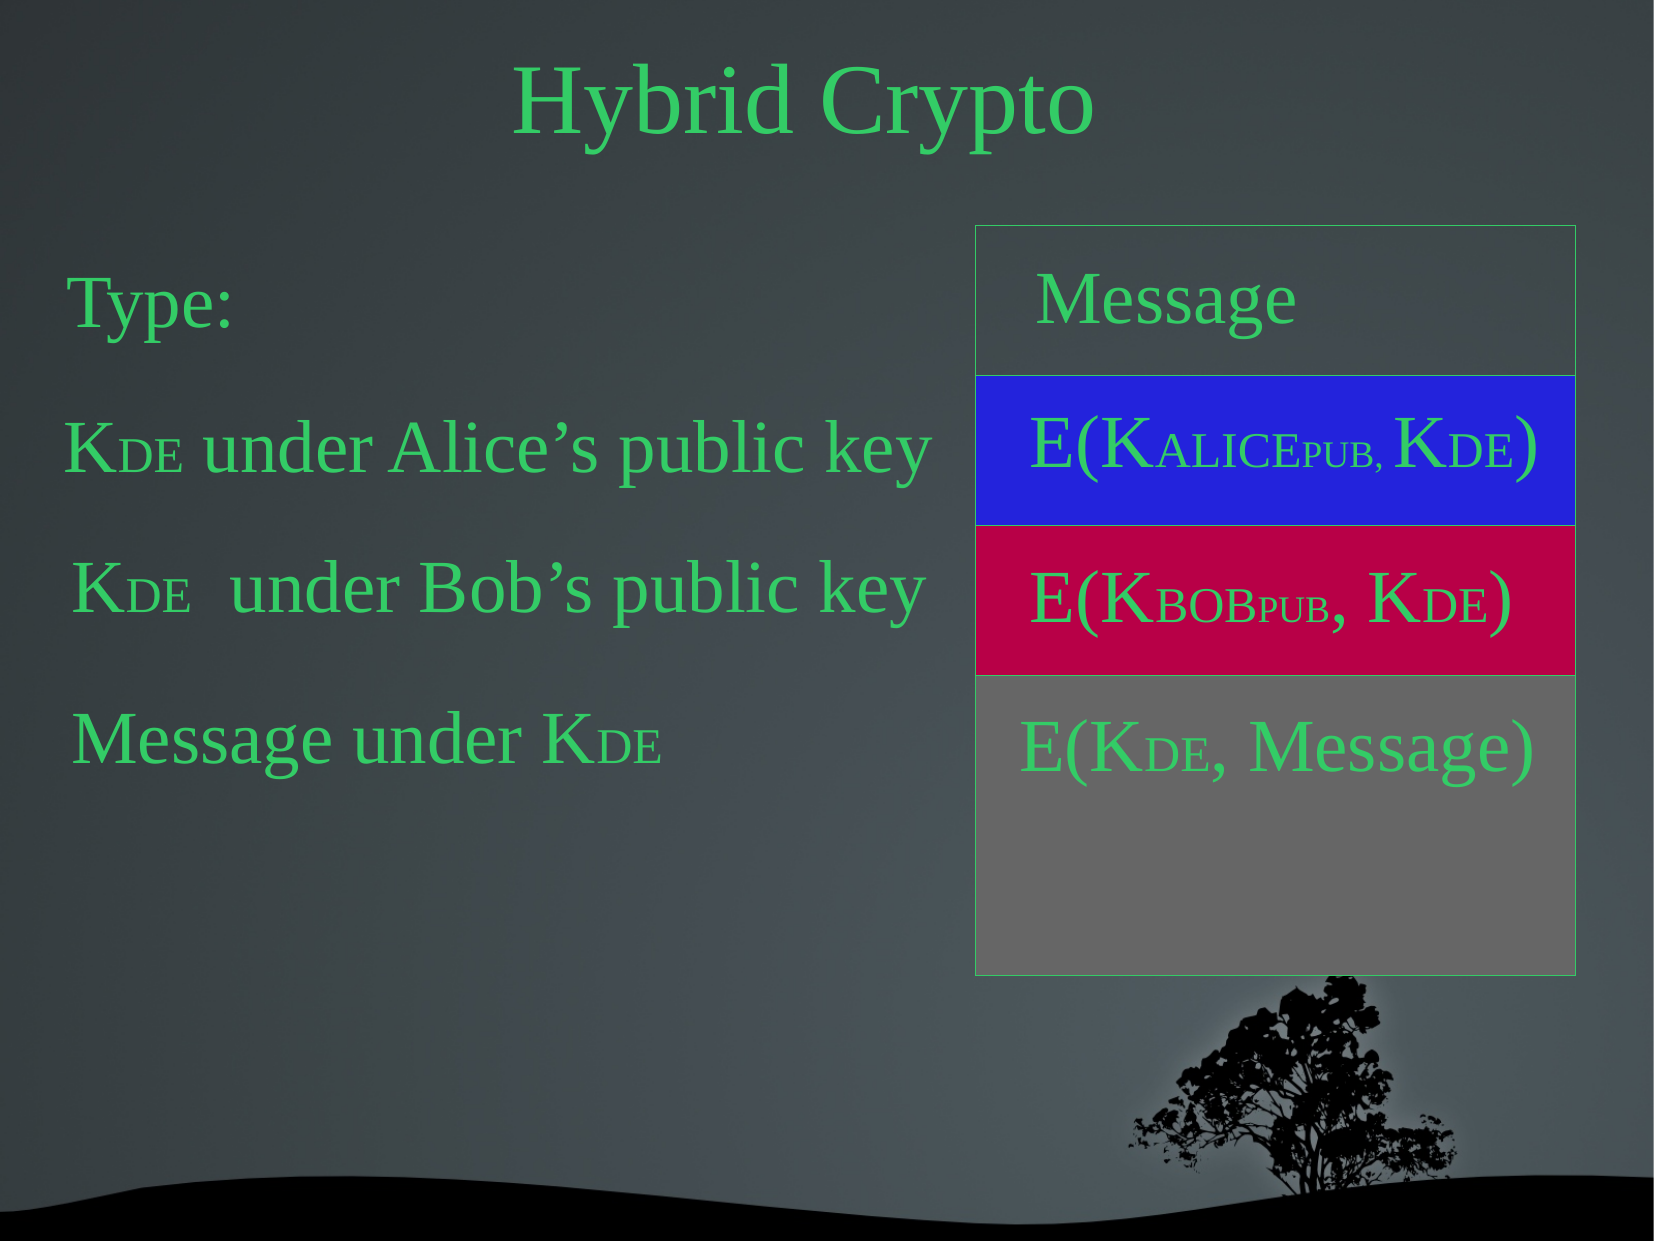

Hybrid Crypto
Message
Type:
E(KALICEPUB, KDE)
KDE under Alice’s public key
KDE under Bob’s public key
E(KBOBPUB, KDE)
Message under KDE
E(KDE, Message)